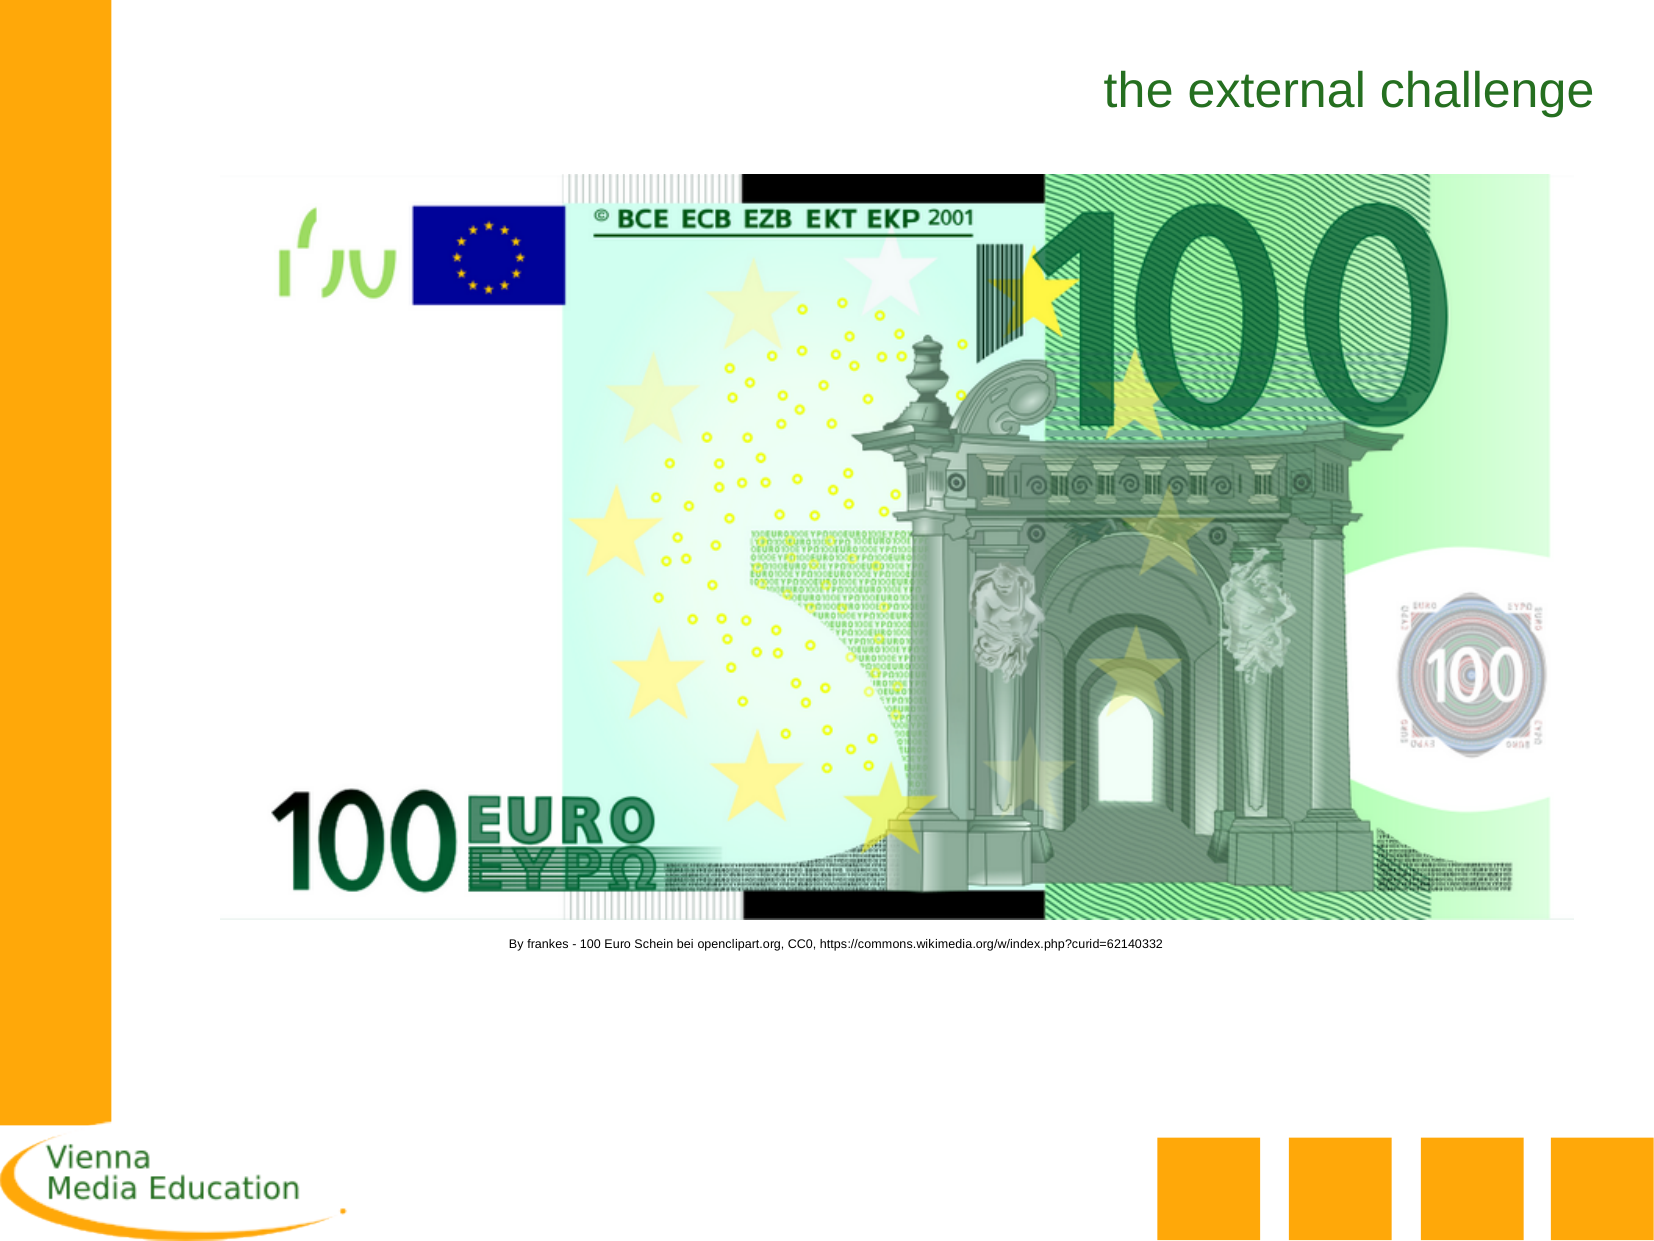

the external challenge
By frankes - 100 Euro Schein bei openclipart.org, CC0, https://commons.wikimedia.org/w/index.php?curid=62140332